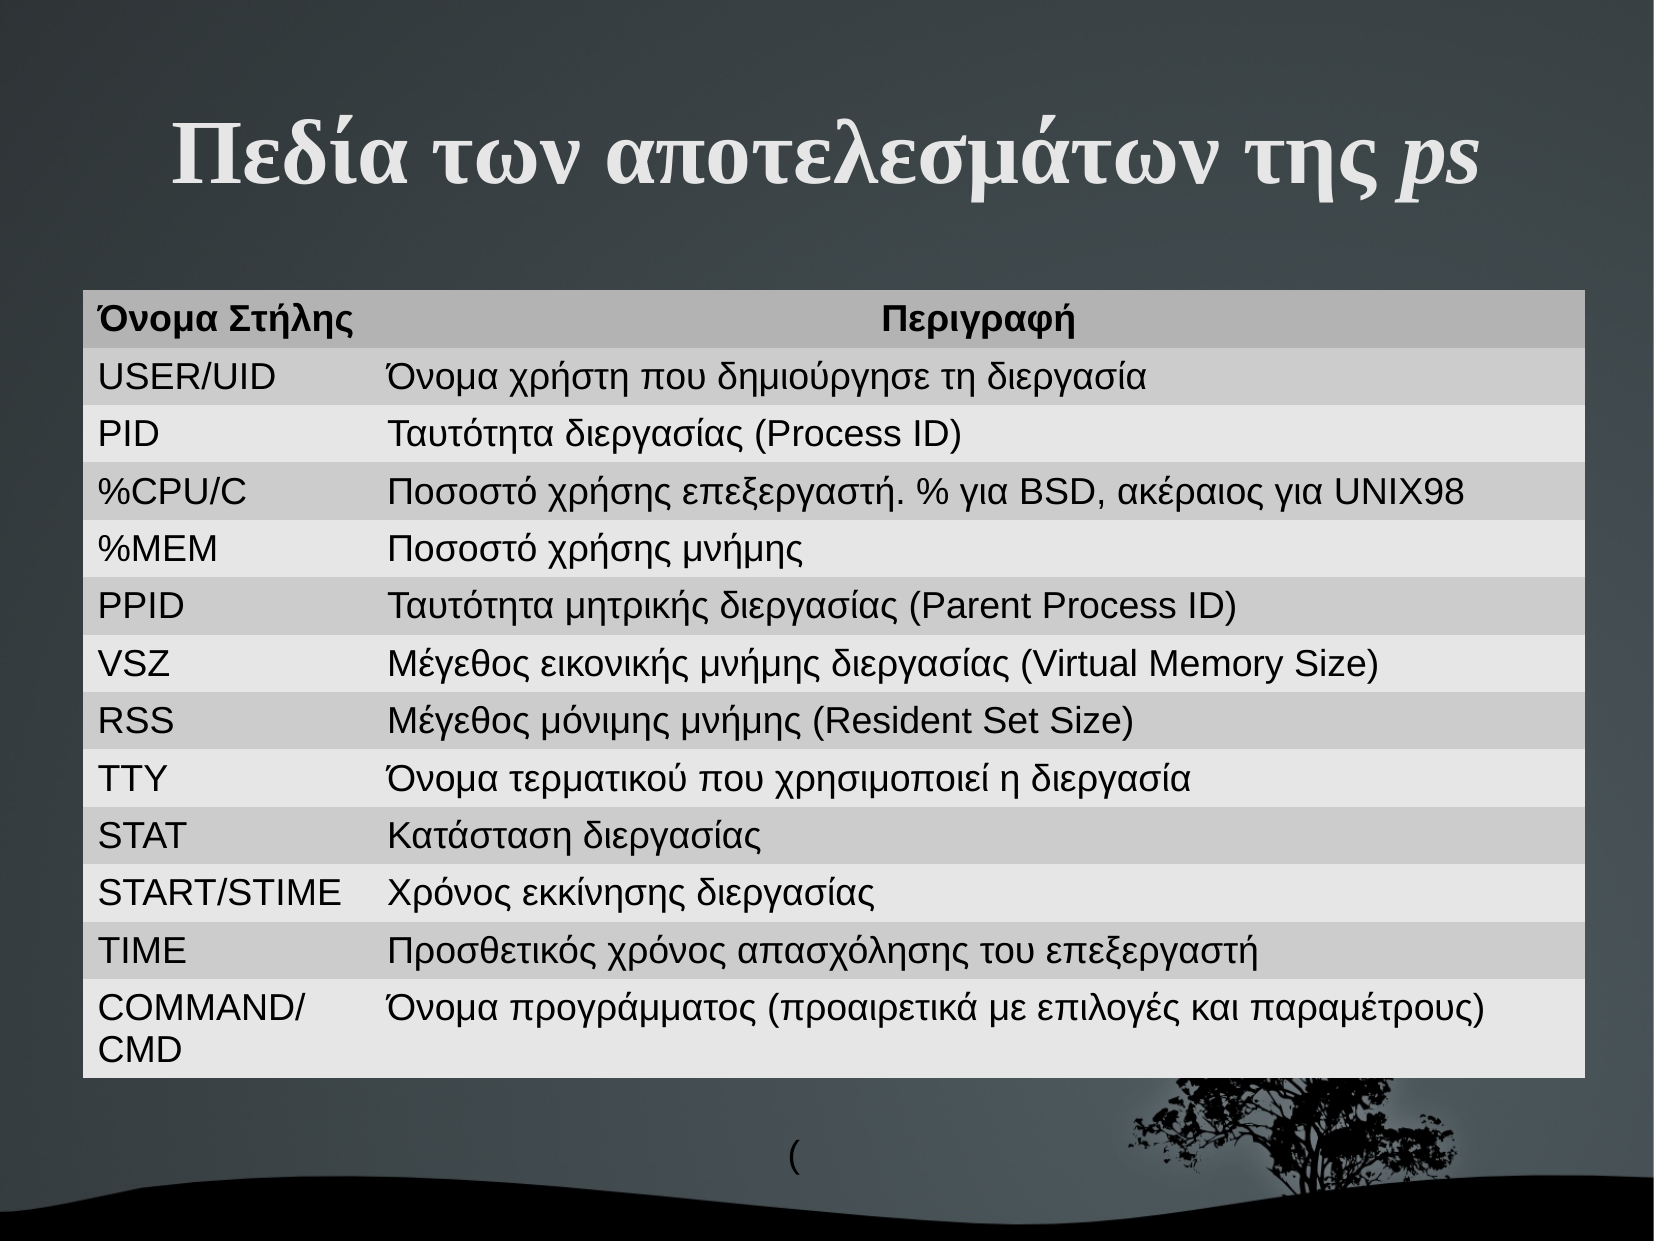

# Πεδία των αποτελεσμάτων της ps
| Όνομα Στήλης | Περιγραφή |
| --- | --- |
| USER/UID | Όνομα χρήστη που δημιούργησε τη διεργασία |
| PID | Ταυτότητα διεργασίας (Process ID) |
| %CPU/C | Ποσοστό χρήσης επεξεργαστή. % για BSD, ακέραιος για UNIX98 |
| %MEM | Ποσοστό χρήσης μνήμης |
| PPID | Ταυτότητα μητρικής διεργασίας (Parent Process ID) |
| VSZ | Μέγεθος εικονικής μνήμης διεργασίας (Virtual Memory Size) |
| RSS | Μέγεθος μόνιμης μνήμης (Resident Set Size) |
| TTY | Όνομα τερματικού που χρησιμοποιεί η διεργασία |
| STAT | Κατάσταση διεργασίας |
| START/STIME | Χρόνος εκκίνησης διεργασίας |
| TIME | Προσθετικός χρόνος απασχόλησης του επεξεργαστή |
| COMMAND/ CMD | Όνομα προγράμματος (προαιρετικά με επιλογές και παραμέτρους) |
(